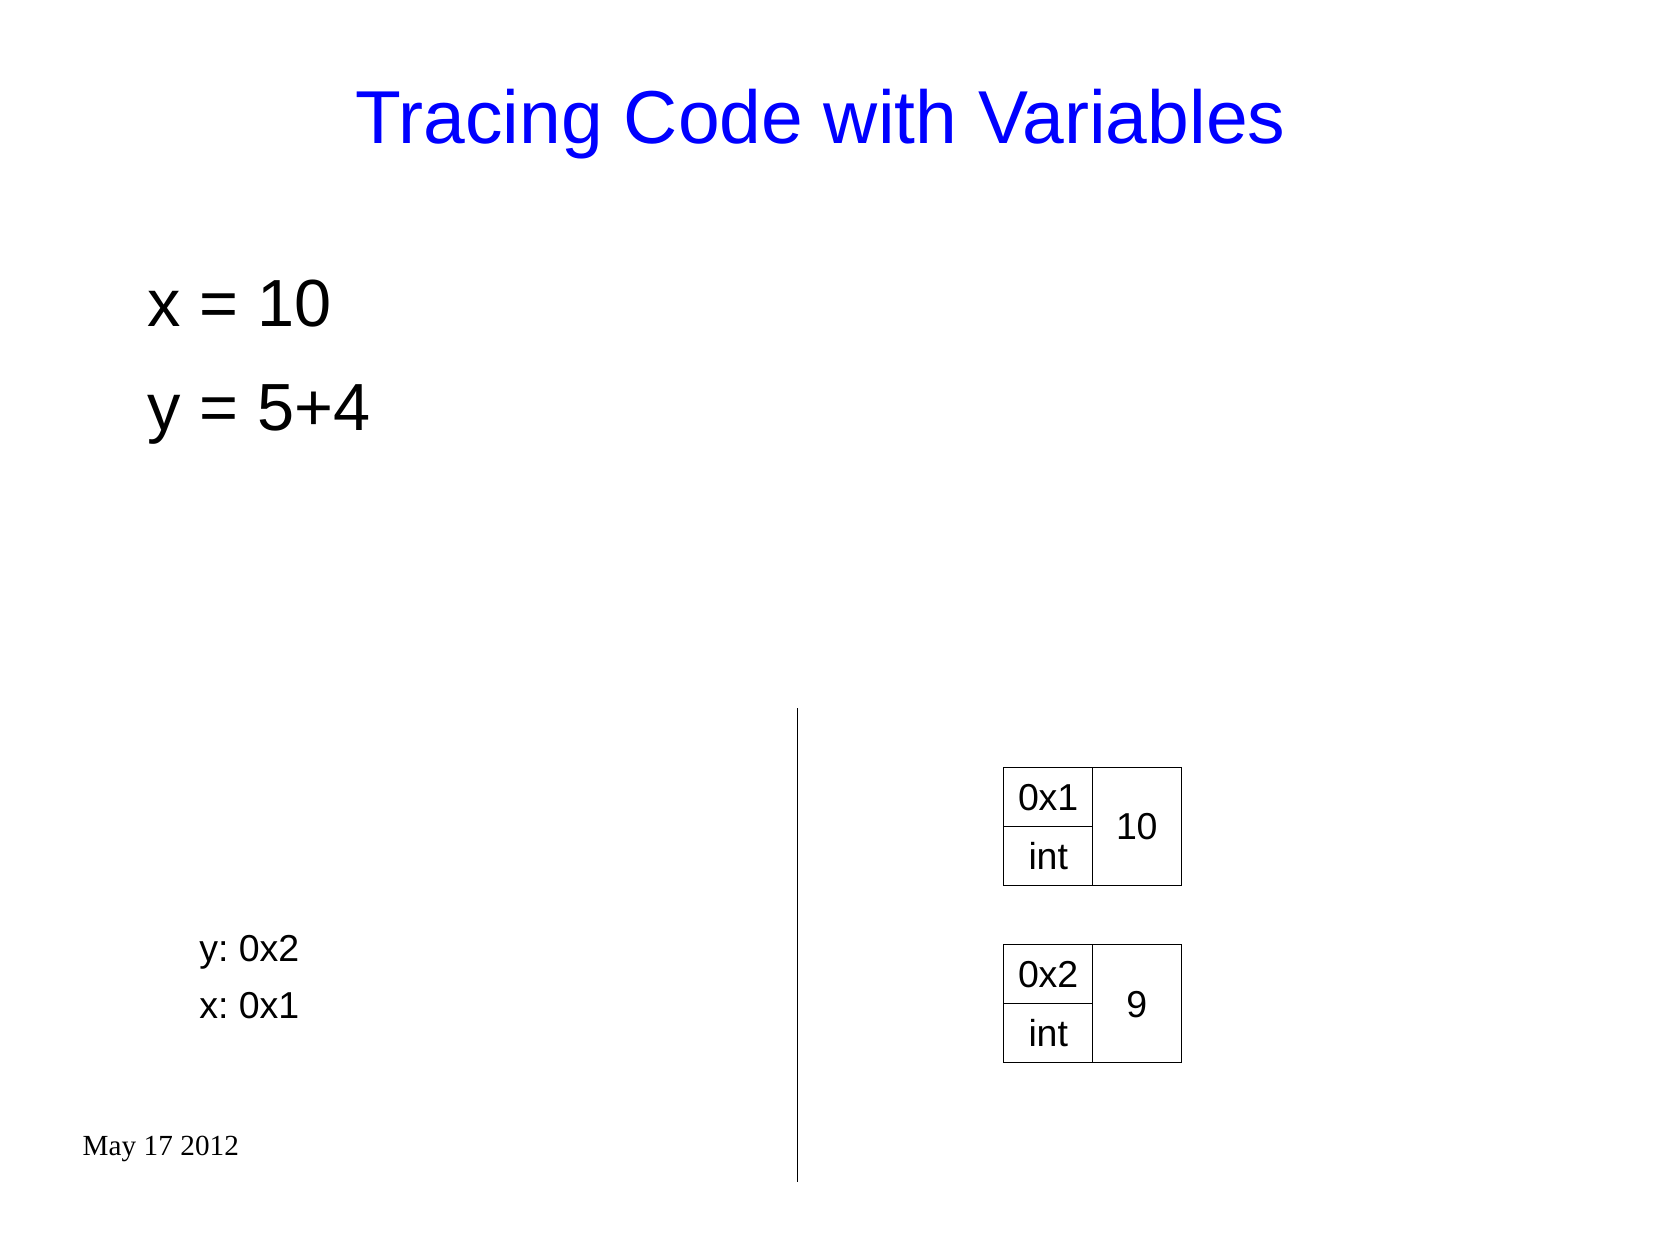

# Tracing Code with Variables
x = 10
y = 5+4
0x1
10
int
y: 0x2
0x2
9
x: 0x1
int
May 17 2012